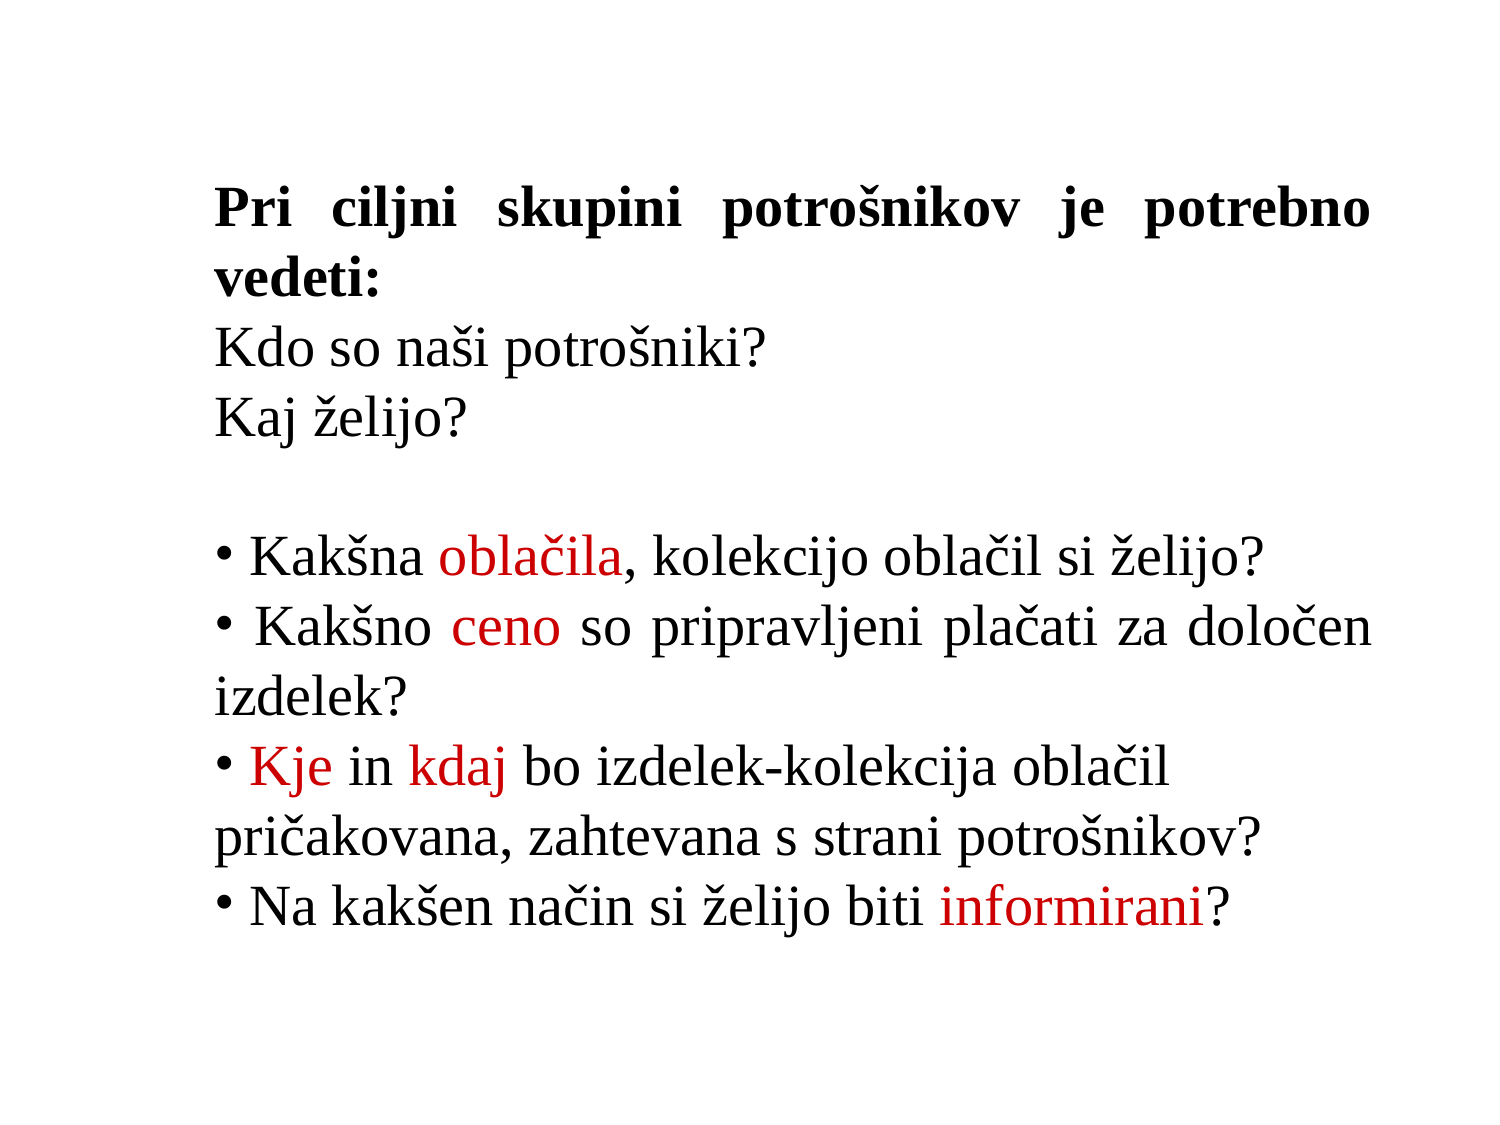

Pri ciljni skupini potrošnikov je potrebno vedeti:
Kdo so naši potrošniki?
Kaj želijo?
 Kakšna oblačila, kolekcijo oblačil si želijo?
 Kakšno ceno so pripravljeni plačati za določen izdelek?
 Kje in kdaj bo izdelek-kolekcija oblačil pričakovana, zahtevana s strani potrošnikov?
 Na kakšen način si želijo biti informirani?